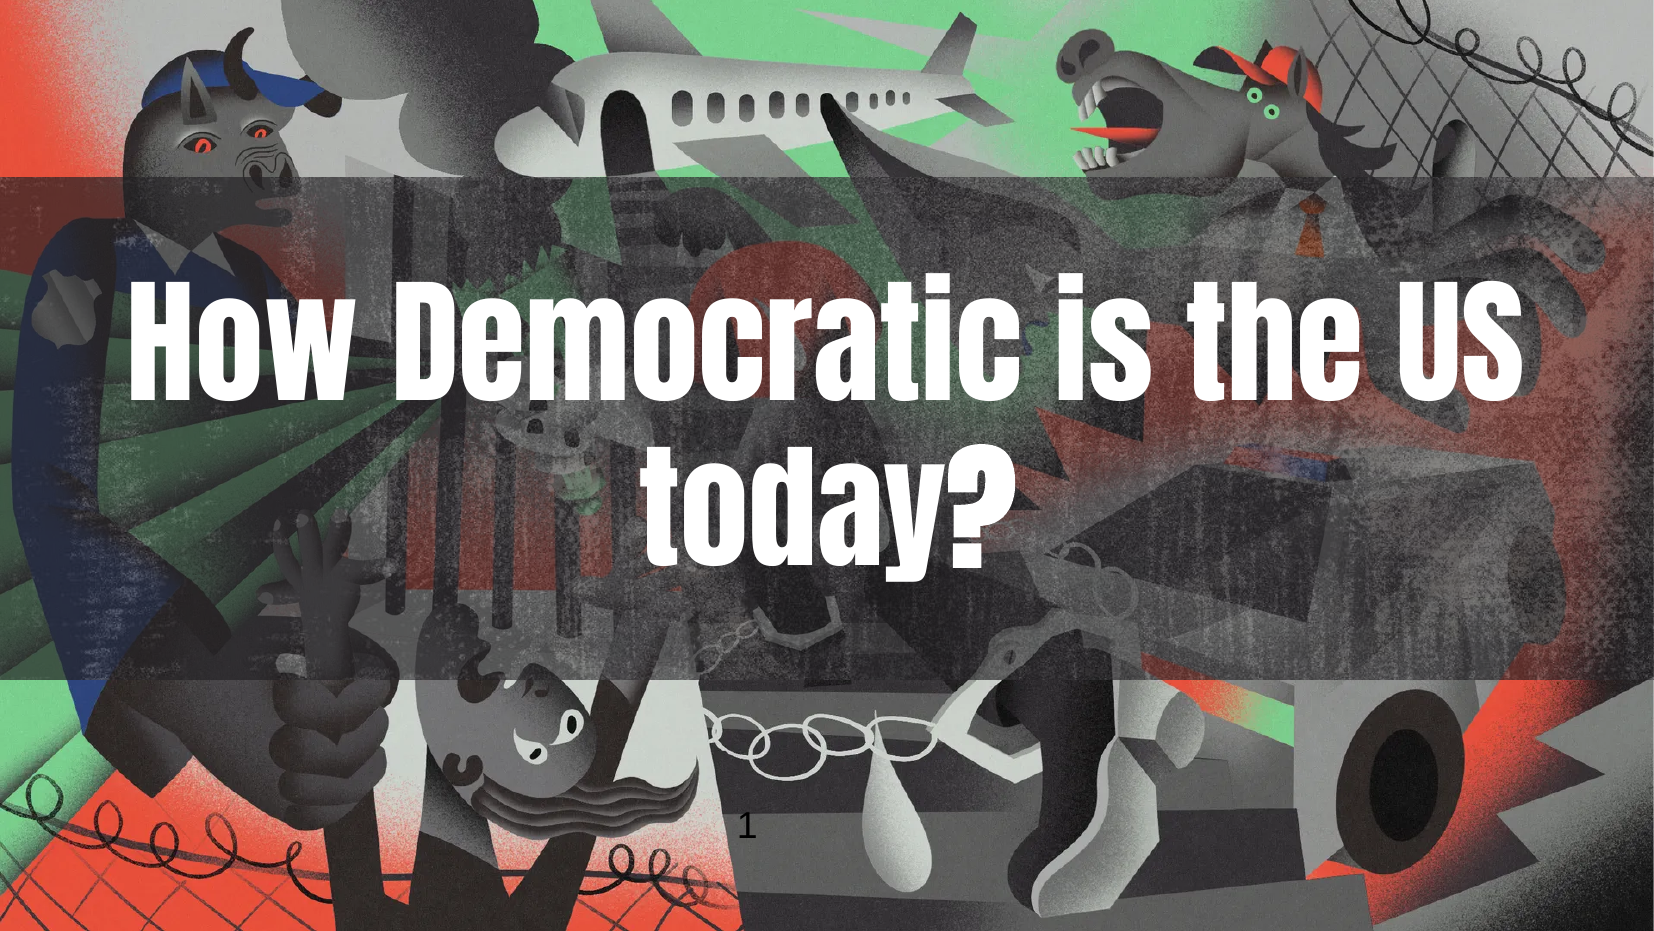

How Democratic is the US today?
1